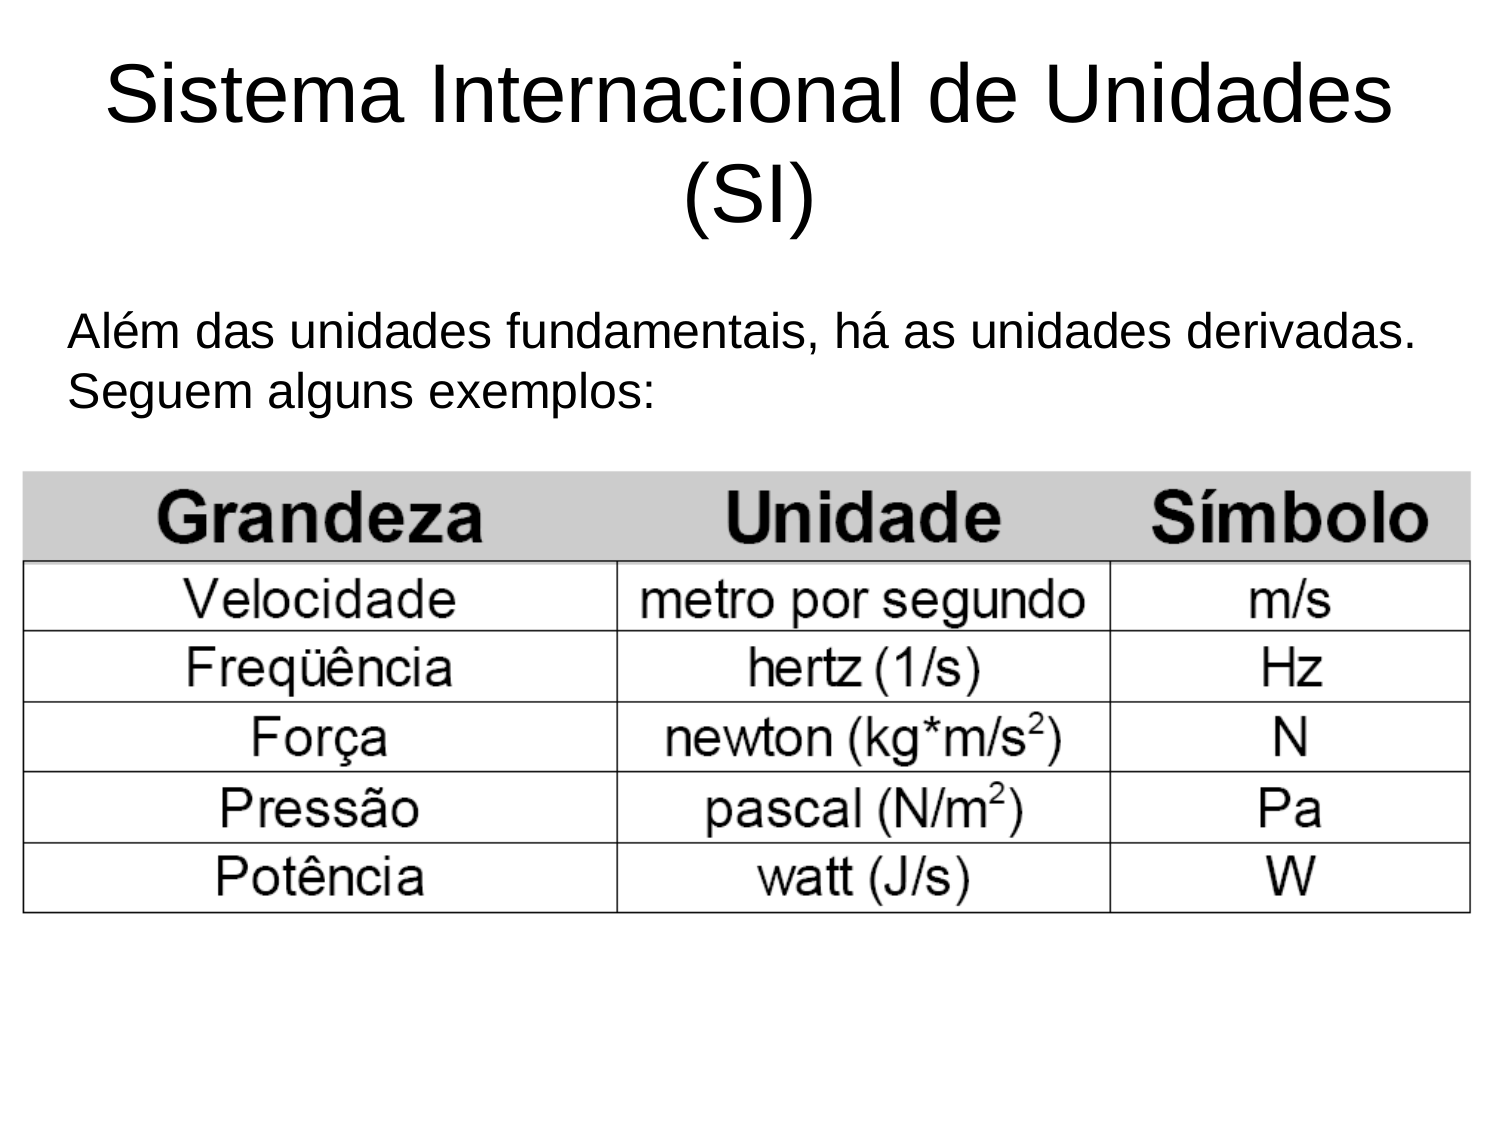

Sistema Internacional de Unidades
(SI)
Além das unidades fundamentais, há as unidades derivadas. Seguem alguns exemplos: